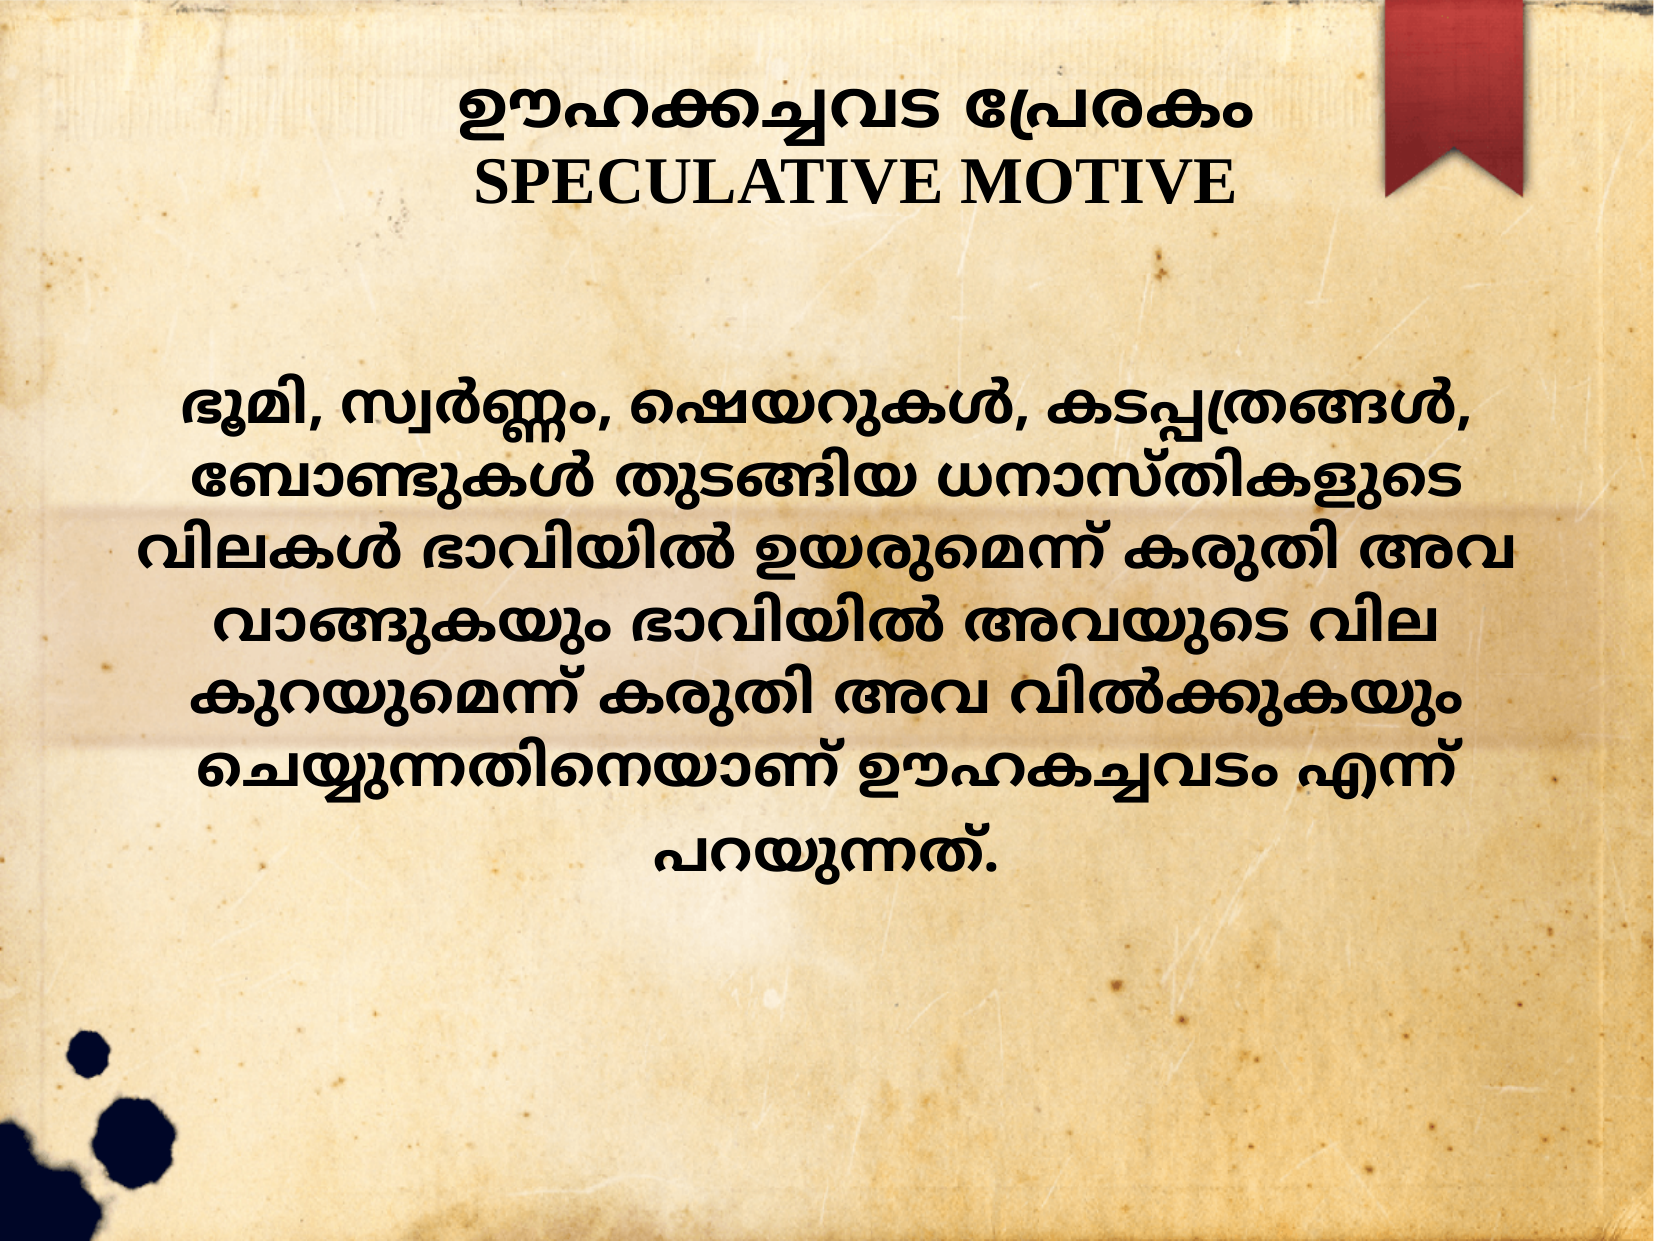

# ഊഹക്കച്ചവട പ്രേരകം SPECULATIVE MOTIVE
ഭൂമി, സ്വർണ്ണം, ഷെയറുകൾ, കടപ്പത്രങ്ങൾ, ബോണ്ടുകൾ തുടങ്ങിയ ധനാസ്തികളുടെ വിലകൾ ഭാവിയിൽ ഉയരുമെന്ന് കരുതി അവ വാങ്ങുകയും ഭാവിയിൽ അവയുടെ വില കുറയുമെന്ന് കരുതി അവ വിൽക്കുകയും ചെയ്യുന്നതിനെയാണ് ഊഹകച്ചവടം എന്ന് പറയുന്നത്.